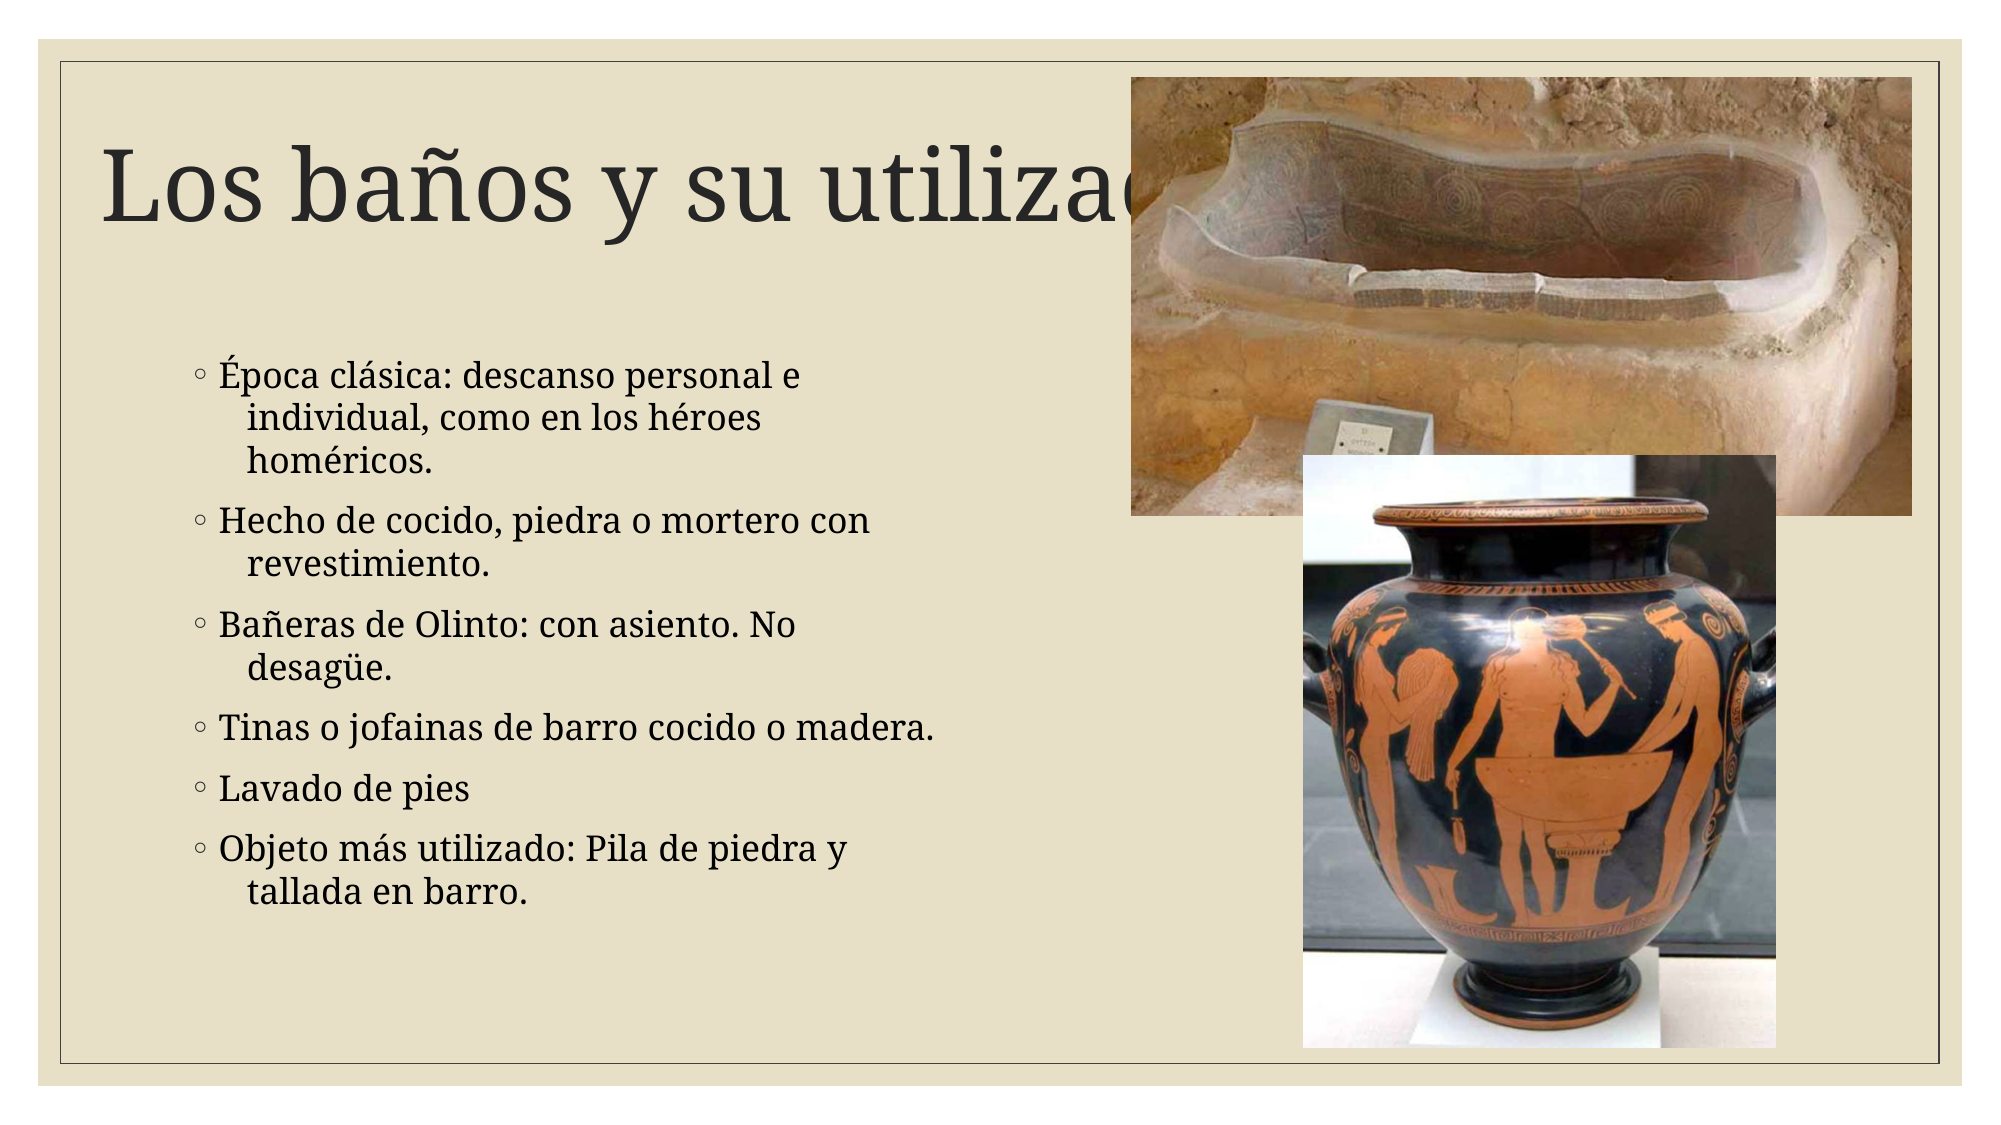

# Los baños y su utilización
Época clásica: descanso personal e individual, como en los héroes homéricos.
Hecho de cocido, piedra o mortero con revestimiento.
Bañeras de Olinto: con asiento. No desagüe.
Tinas o jofainas de barro cocido o madera.
Lavado de pies
Objeto más utilizado: Pila de piedra y tallada en barro.